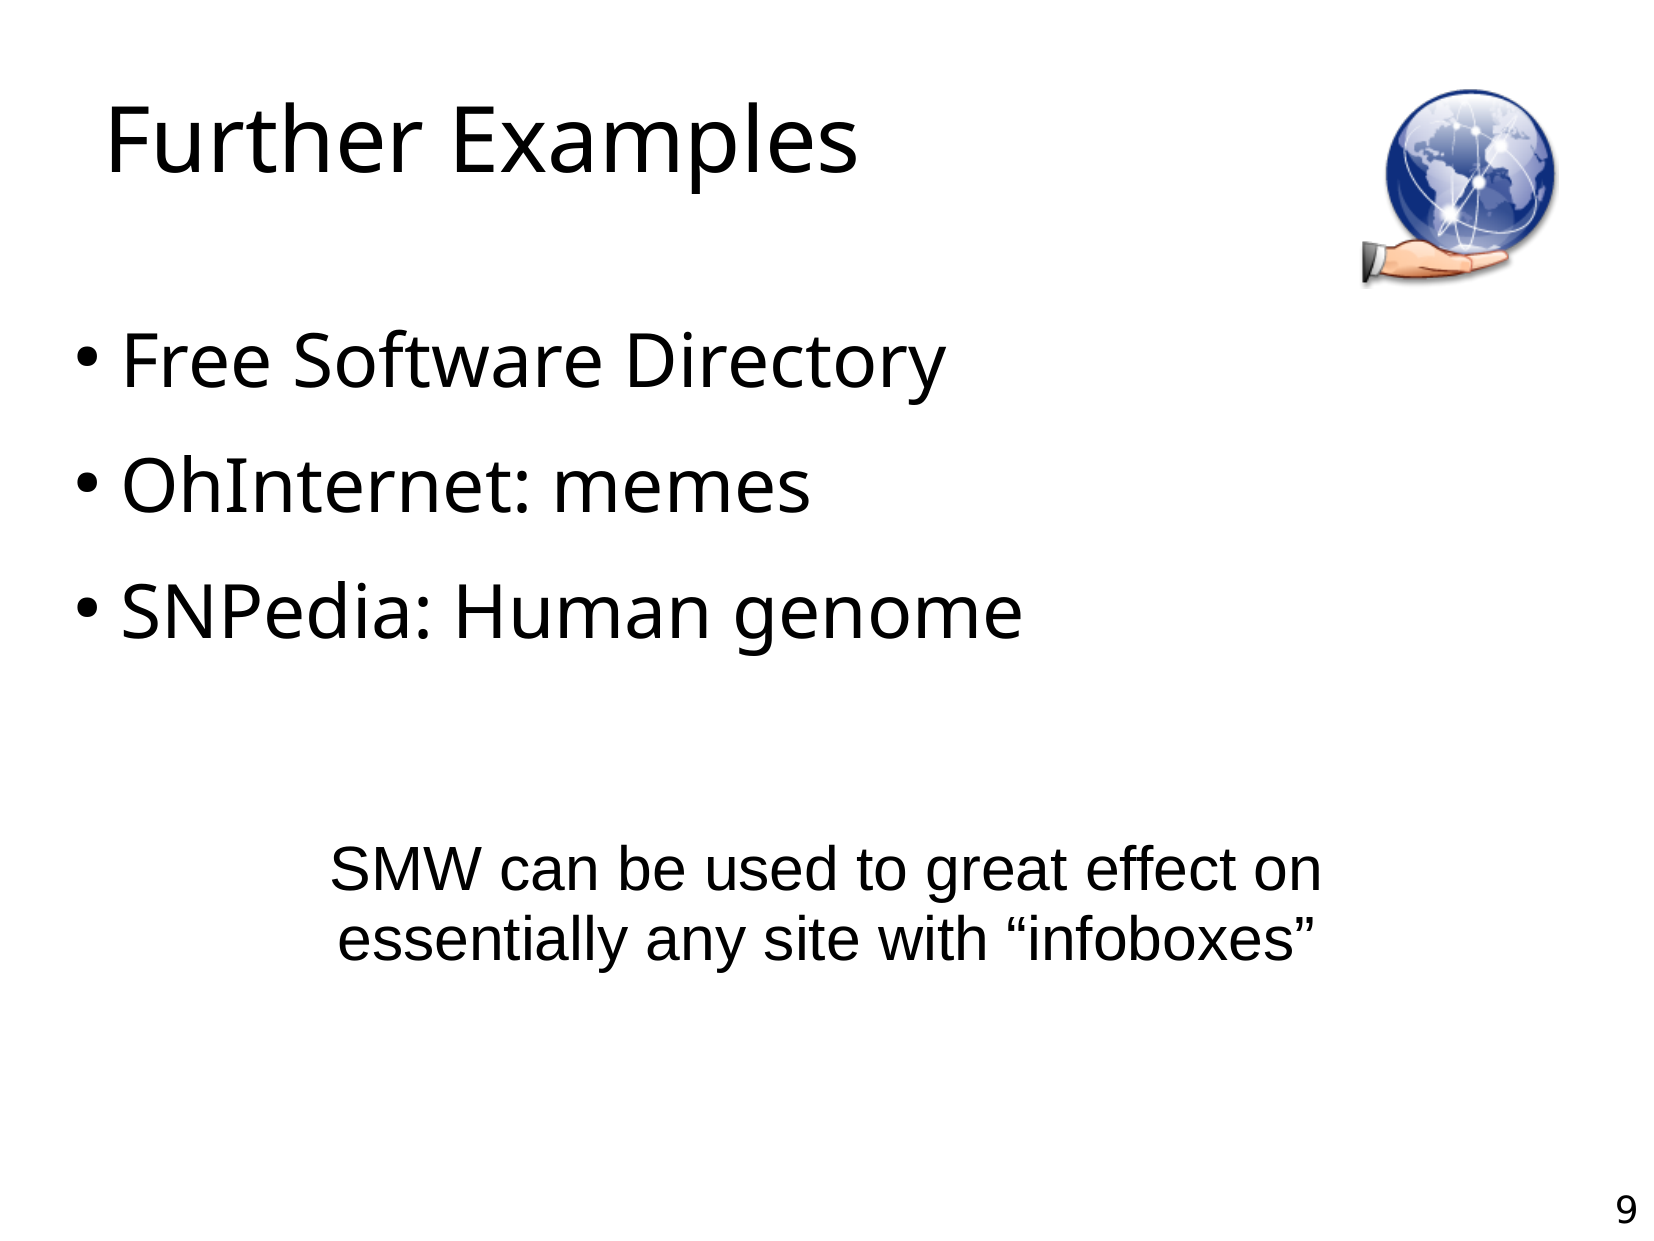

Further Examples
 Free Software Directory
 OhInternet: memes
 SNPedia: Human genome
SMW can be used to great effect on
essentially any site with “infoboxes”
9